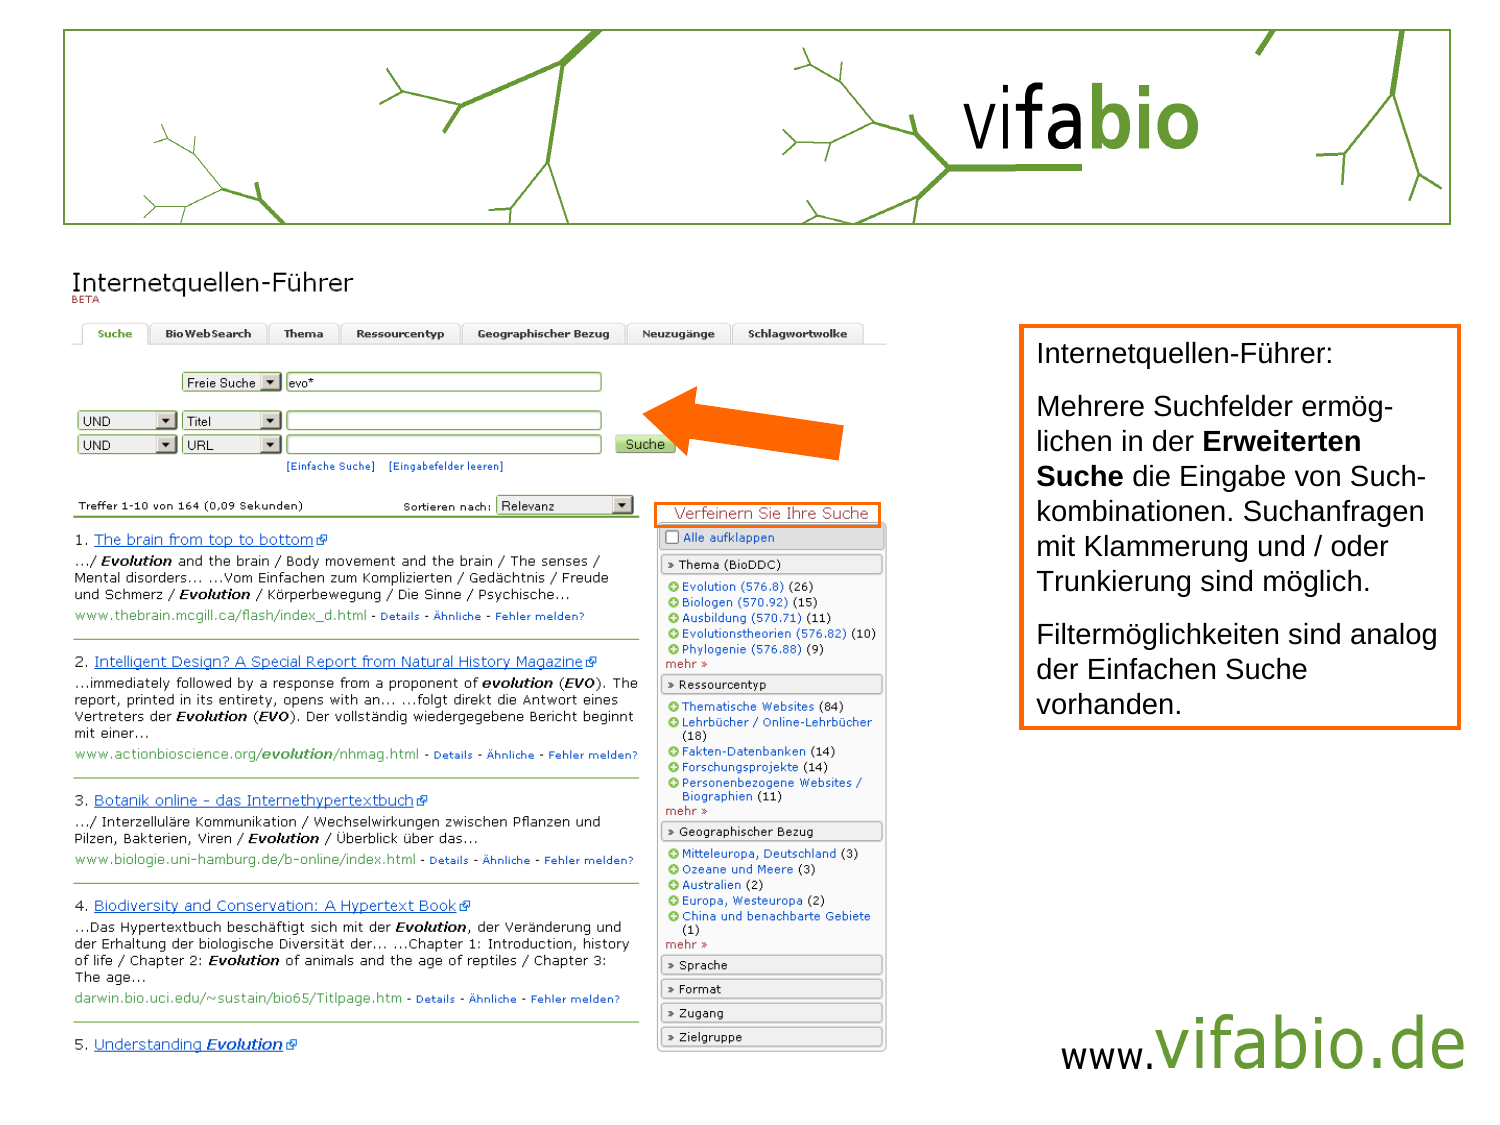

Internetquellen-Führer:
Mehrere Suchfelder ermög-lichen in der Erweiterten Suche die Eingabe von Such-kombinationen. Suchanfragen mit Klammerung und / oder Trunkierung sind möglich.
Filtermöglichkeiten sind analog der Einfachen Suche vorhanden.